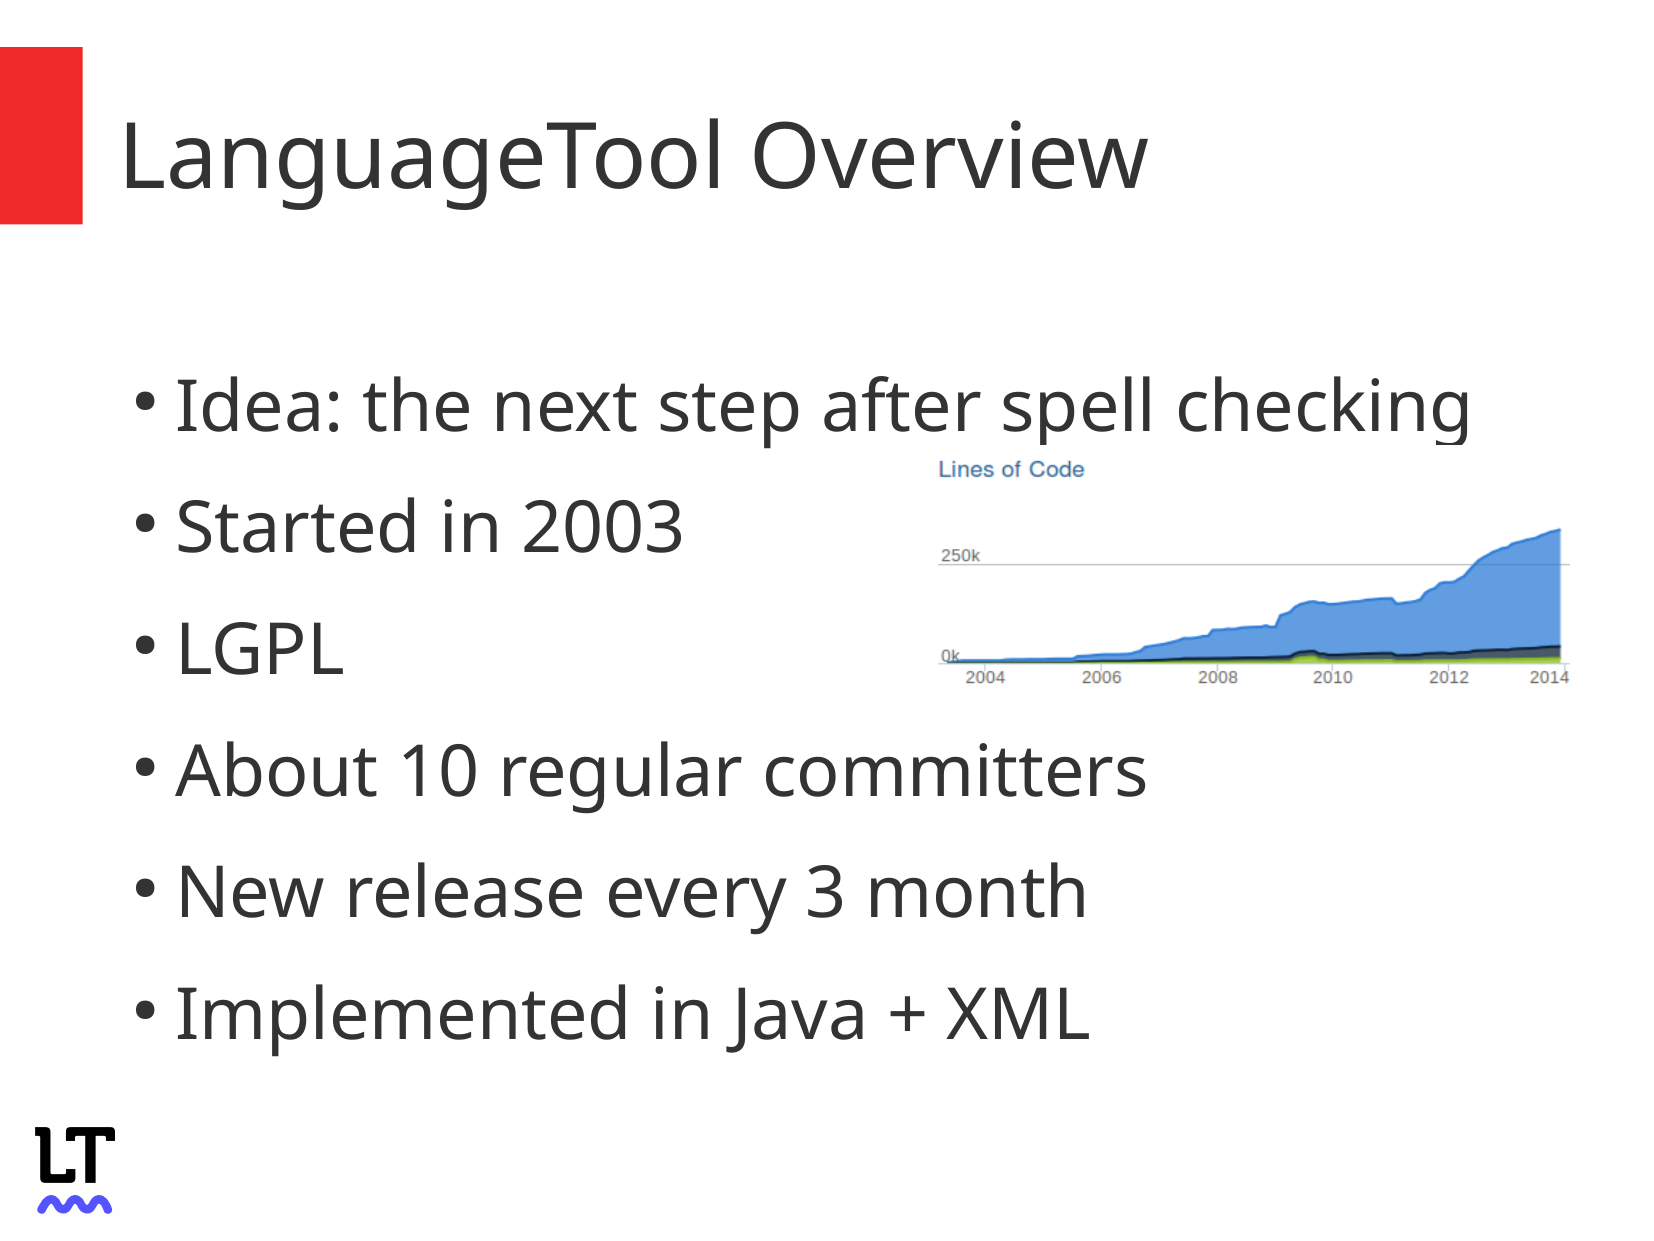

# LanguageTool Overview
Idea: the next step after spell checking
Started in 2003
LGPL
About 10 regular committers
New release every 3 month
Implemented in Java + XML